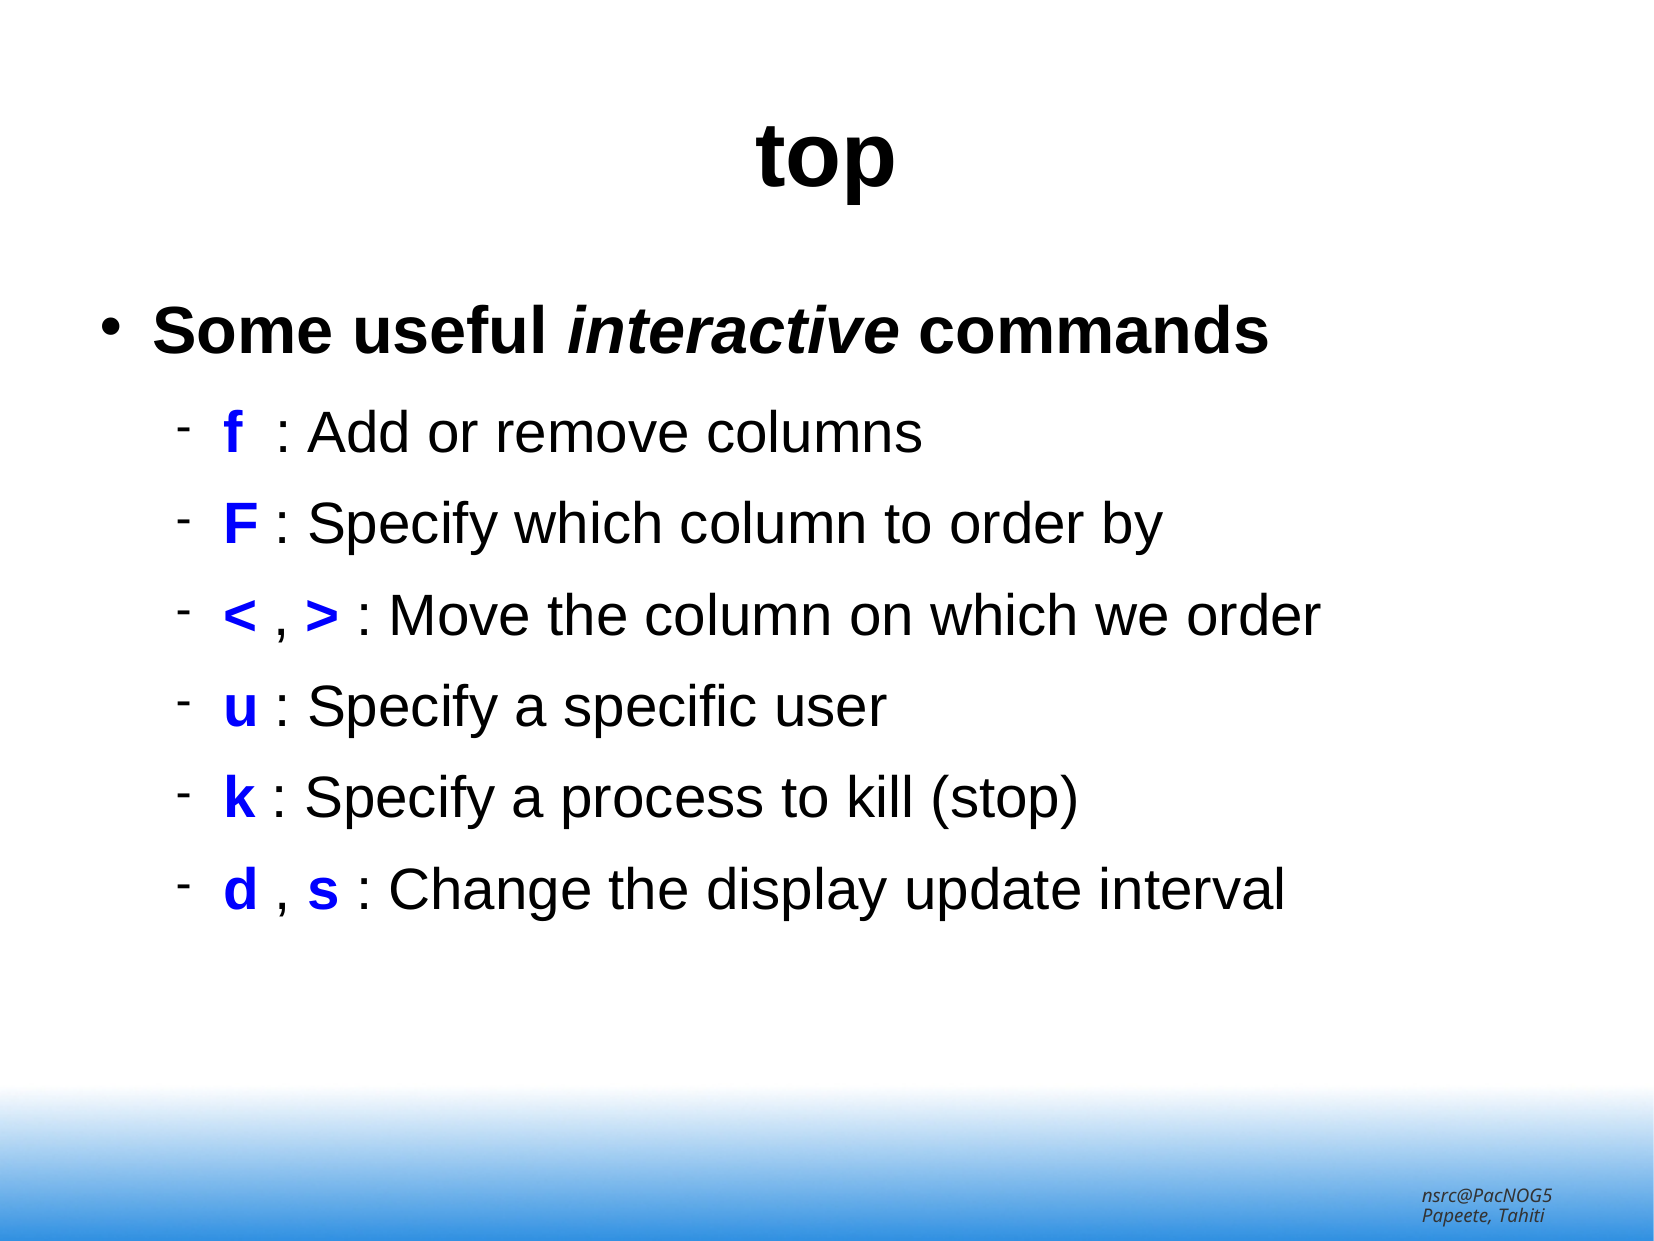

# top
Some useful interactive commands
f : Add or remove columns
F : Specify which column to order by
< , > : Move the column on which we order
u : Specify a specific user
k : Specify a process to kill (stop)
d , s : Change the display update interval